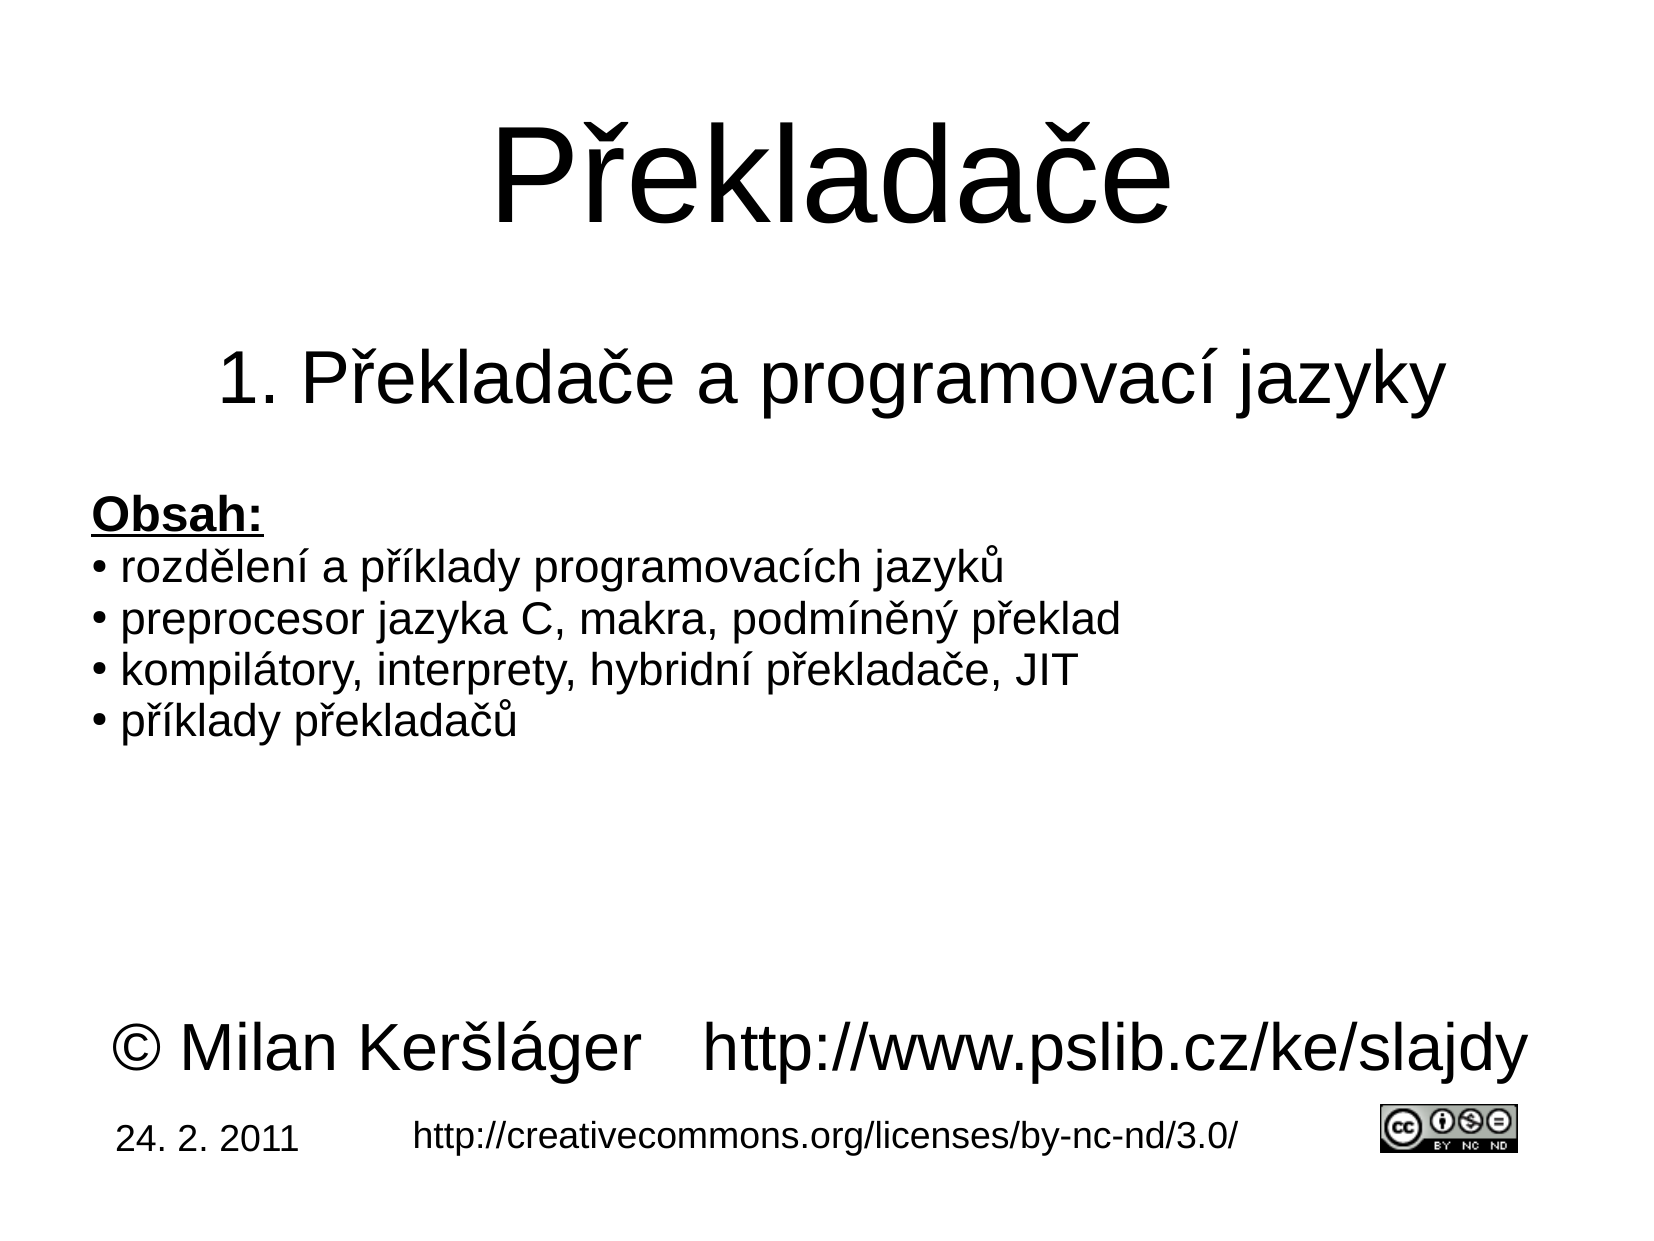

# Překladače 1. Překladače a programovací jazyky
Obsah:
 rozdělení a příklady programovacích jazyků
 preprocesor jazyka C, makra, podmíněný překlad
 kompilátory, interprety, hybridní překladače, JIT
 příklady překladačů
© Milan Keršláger	http://www.pslib.cz/ke/slajdy
http://creativecommons.org/licenses/by-nc-nd/3.0/
24. 2. 2011